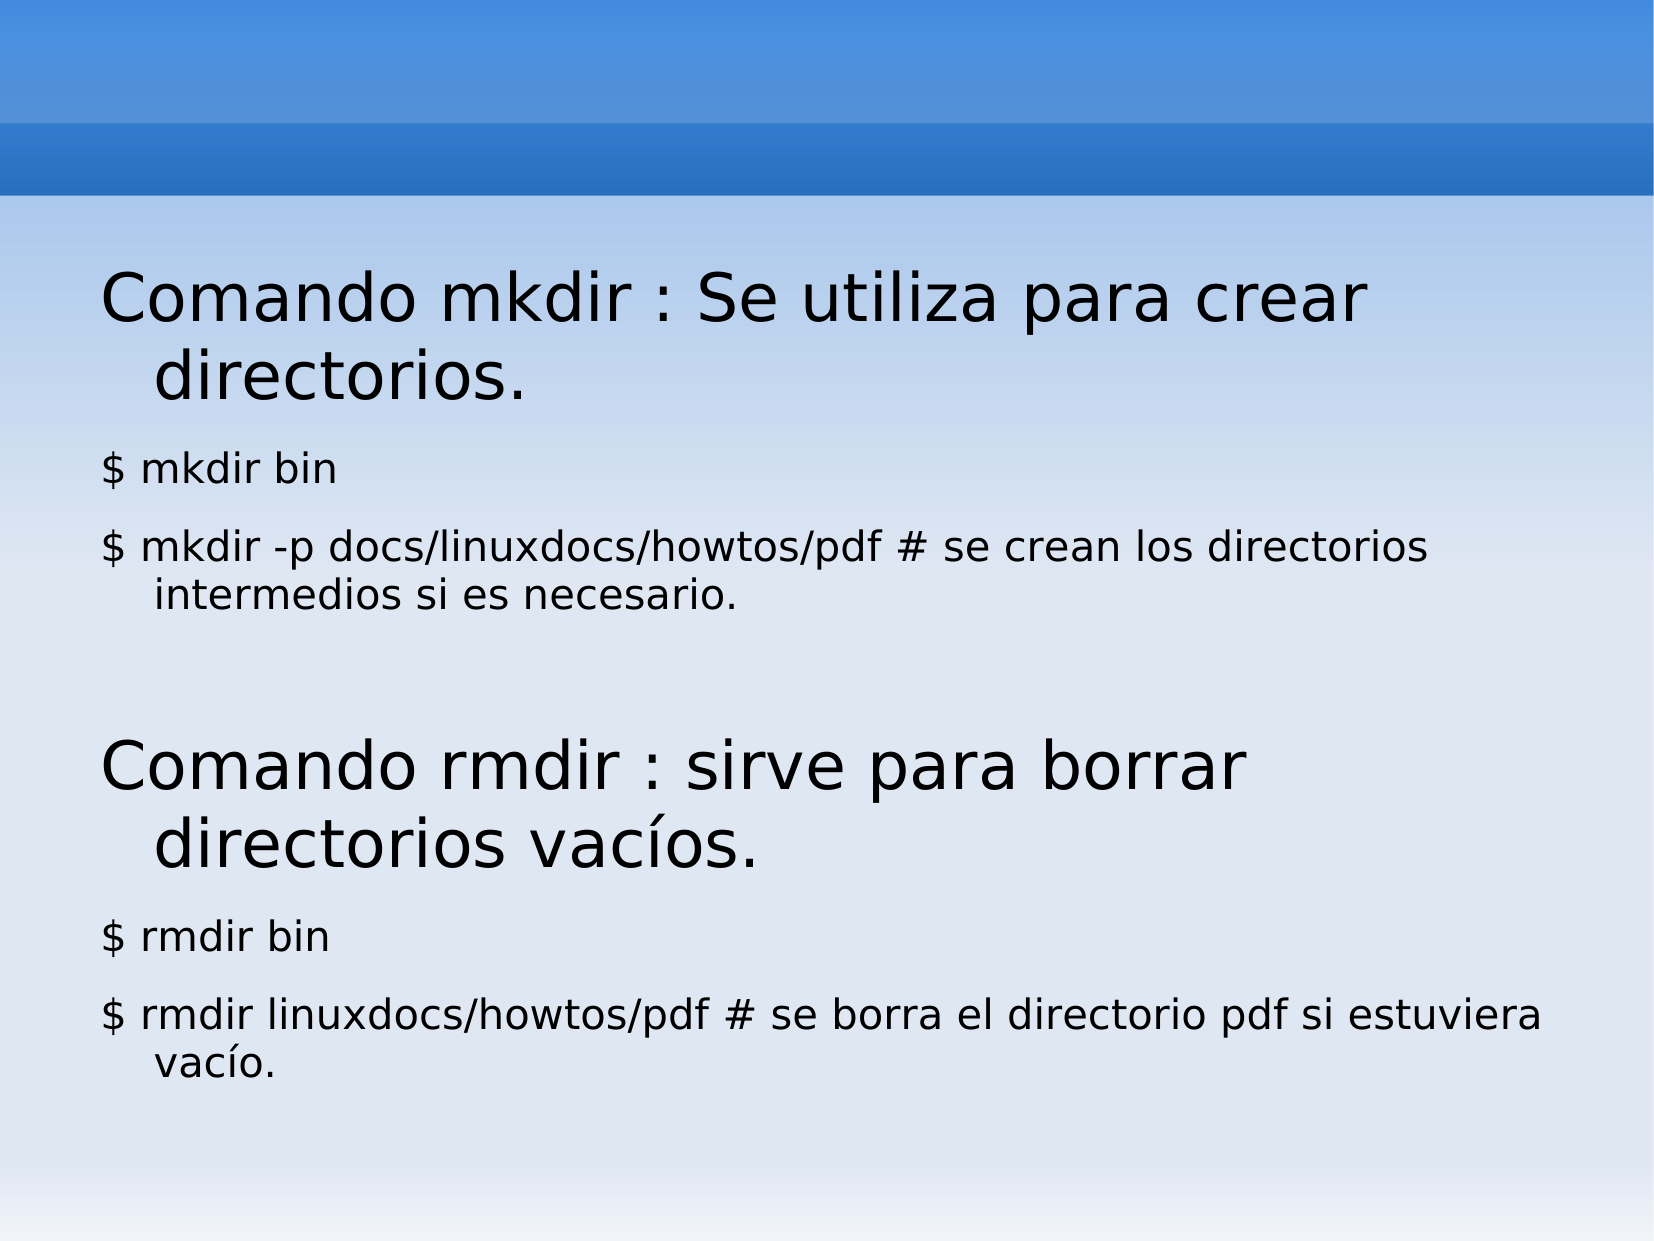

# Comando mkdir : Se utiliza para crear directorios.
$ mkdir bin
$ mkdir -p docs/linuxdocs/howtos/pdf # se crean los directorios intermedios si es necesario.
Comando rmdir : sirve para borrar directorios vacíos.
$ rmdir bin
$ rmdir linuxdocs/howtos/pdf # se borra el directorio pdf si estuviera vacío.